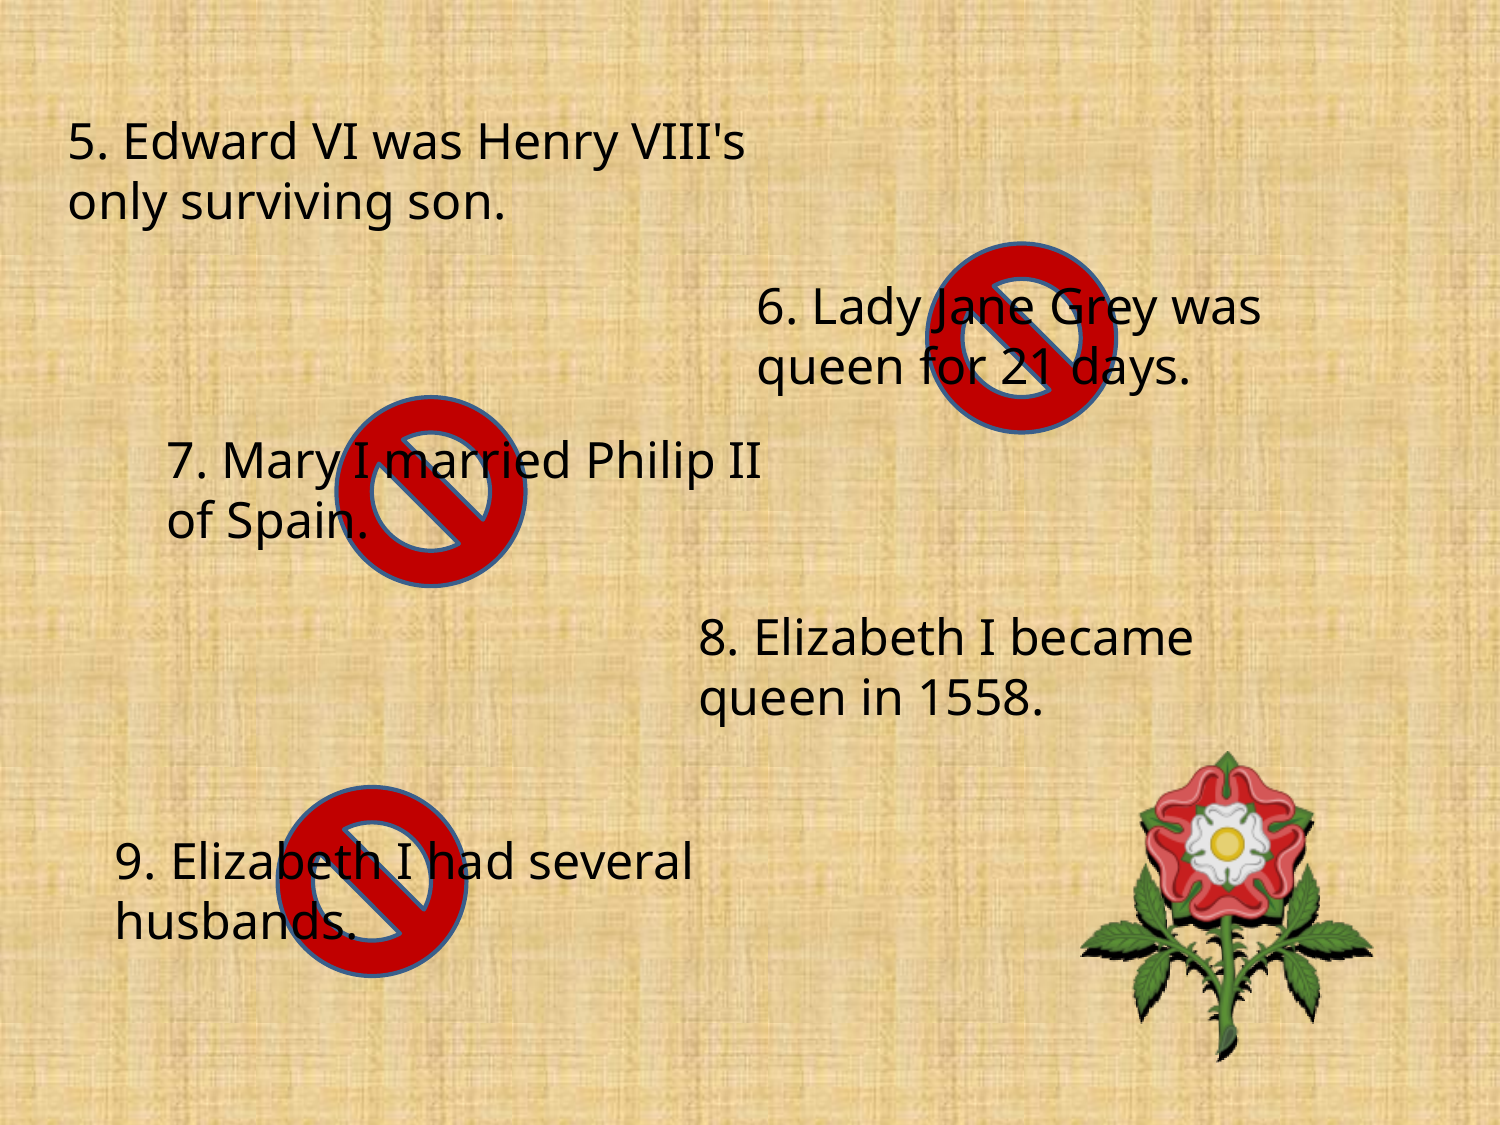

5. Edward VI was Henry VIII's only surviving son.
6. Lady Jane Grey was queen for 21 days.
7. Mary I married Philip II of Spain.
8. Elizabeth I became queen in 1558.
9. Elizabeth I had several husbands.